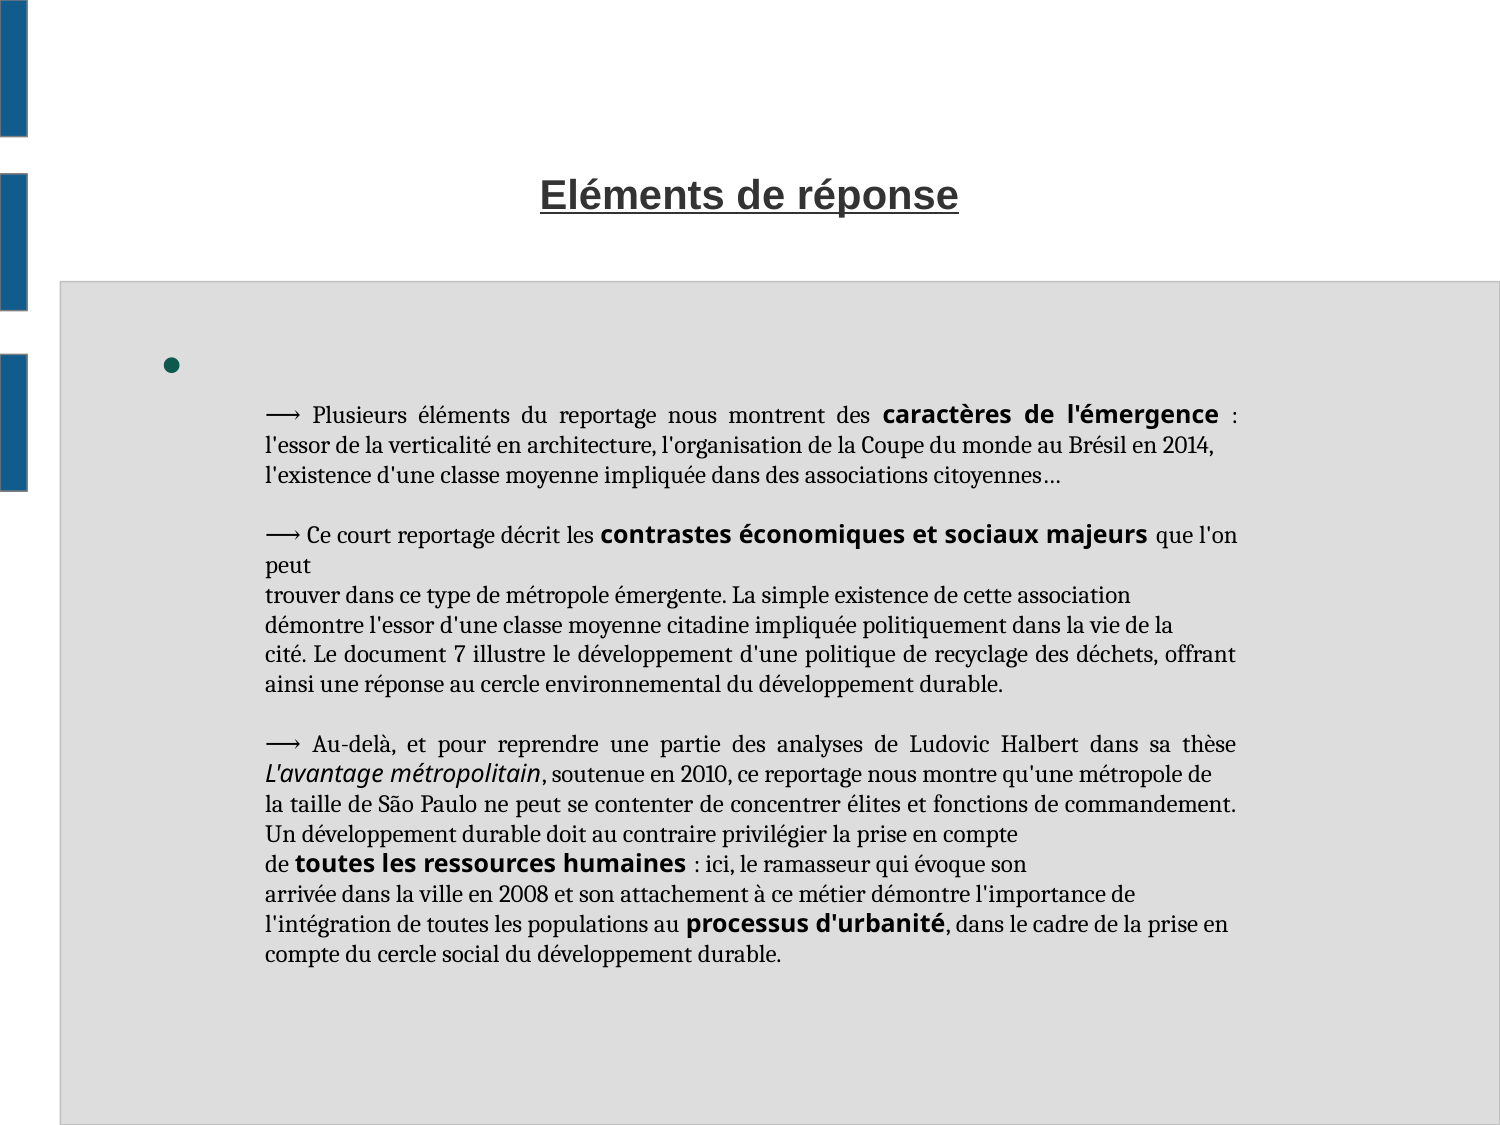

# Eléments de réponse
⟶ Plusieurs éléments du reportage nous montrent des caractères de l'émergence : l'essor de la verticalité en architecture, l'organisation de la Coupe du monde au Brésil en 2014,
l'existence d'une classe moyenne impliquée dans des associations citoyennes…
⟶ Ce court reportage décrit les contrastes économiques et sociaux majeurs que l'on peut
trouver dans ce type de métropole émergente. La simple existence de cette association
démontre l'essor d'une classe moyenne citadine impliquée politiquement dans la vie de la
cité. Le document 7 illustre le développement d'une politique de recyclage des déchets, offrant ainsi une réponse au cercle environnemental du développement durable.
⟶ Au-delà, et pour reprendre une partie des analyses de Ludovic Halbert dans sa thèse L'avantage métropolitain, soutenue en 2010, ce reportage nous montre qu'une métropole de
la taille de São Paulo ne peut se contenter de concentrer élites et fonctions de commandement. Un développement durable doit au contraire privilégier la prise en compte
de toutes les ressources humaines : ici, le ramasseur qui évoque son
arrivée dans la ville en 2008 et son attachement à ce métier démontre l'importance de
l'intégration de toutes les populations au processus d'urbanité, dans le cadre de la prise en
compte du cercle social du développement durable.